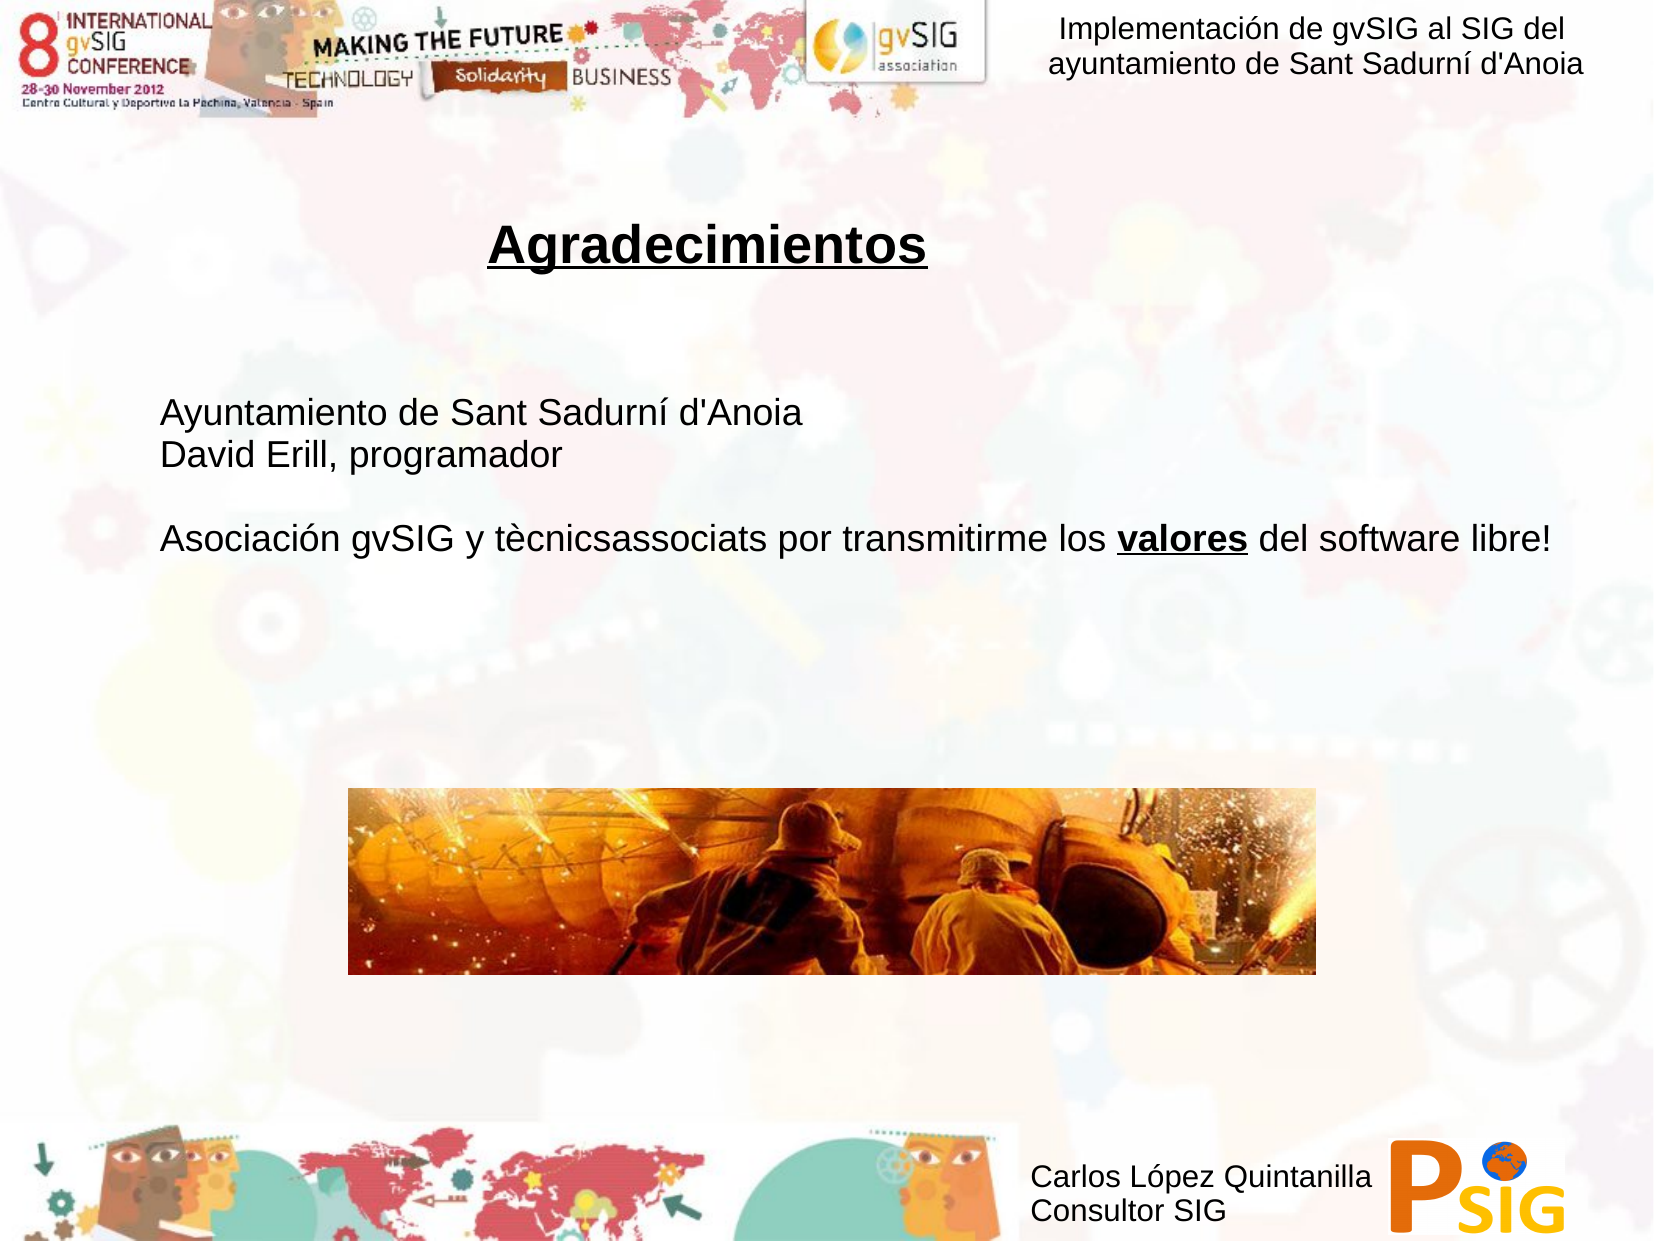

Agradecimientos
Ayuntamiento de Sant Sadurní d'Anoia
David Erill, programador
Asociación gvSIG y tècnicsassociats por transmitirme los valores del software libre!